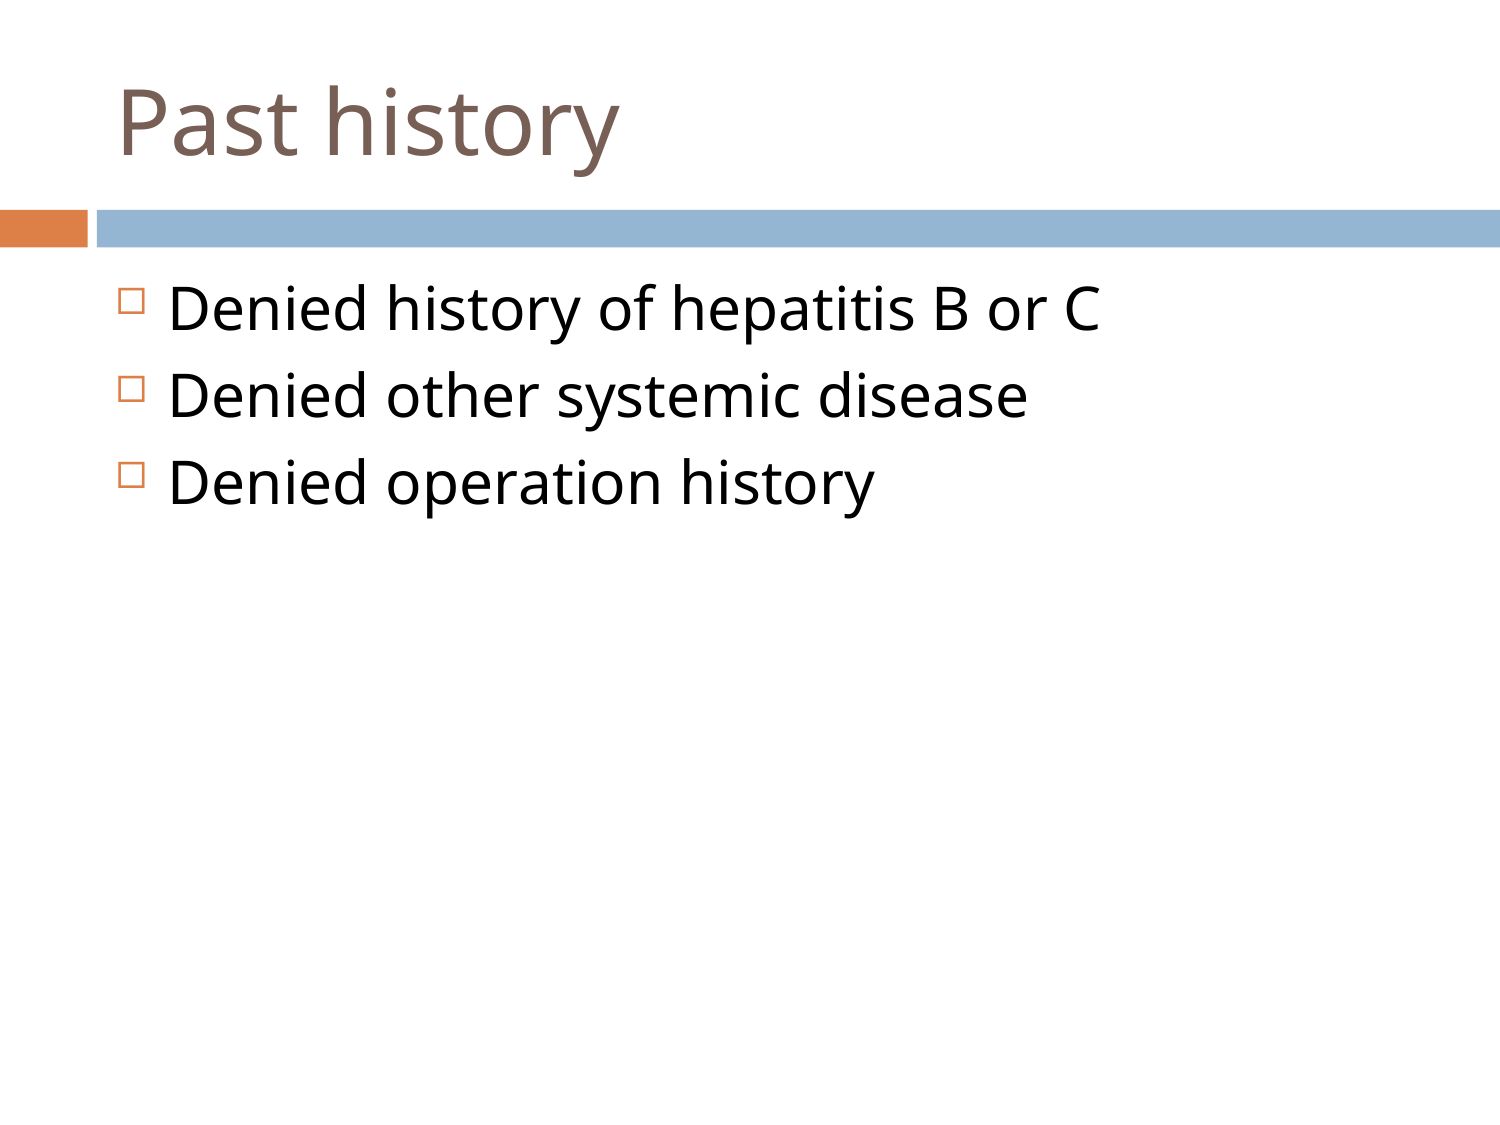

# Past history
Denied history of hepatitis B or C
Denied other systemic disease
Denied operation history